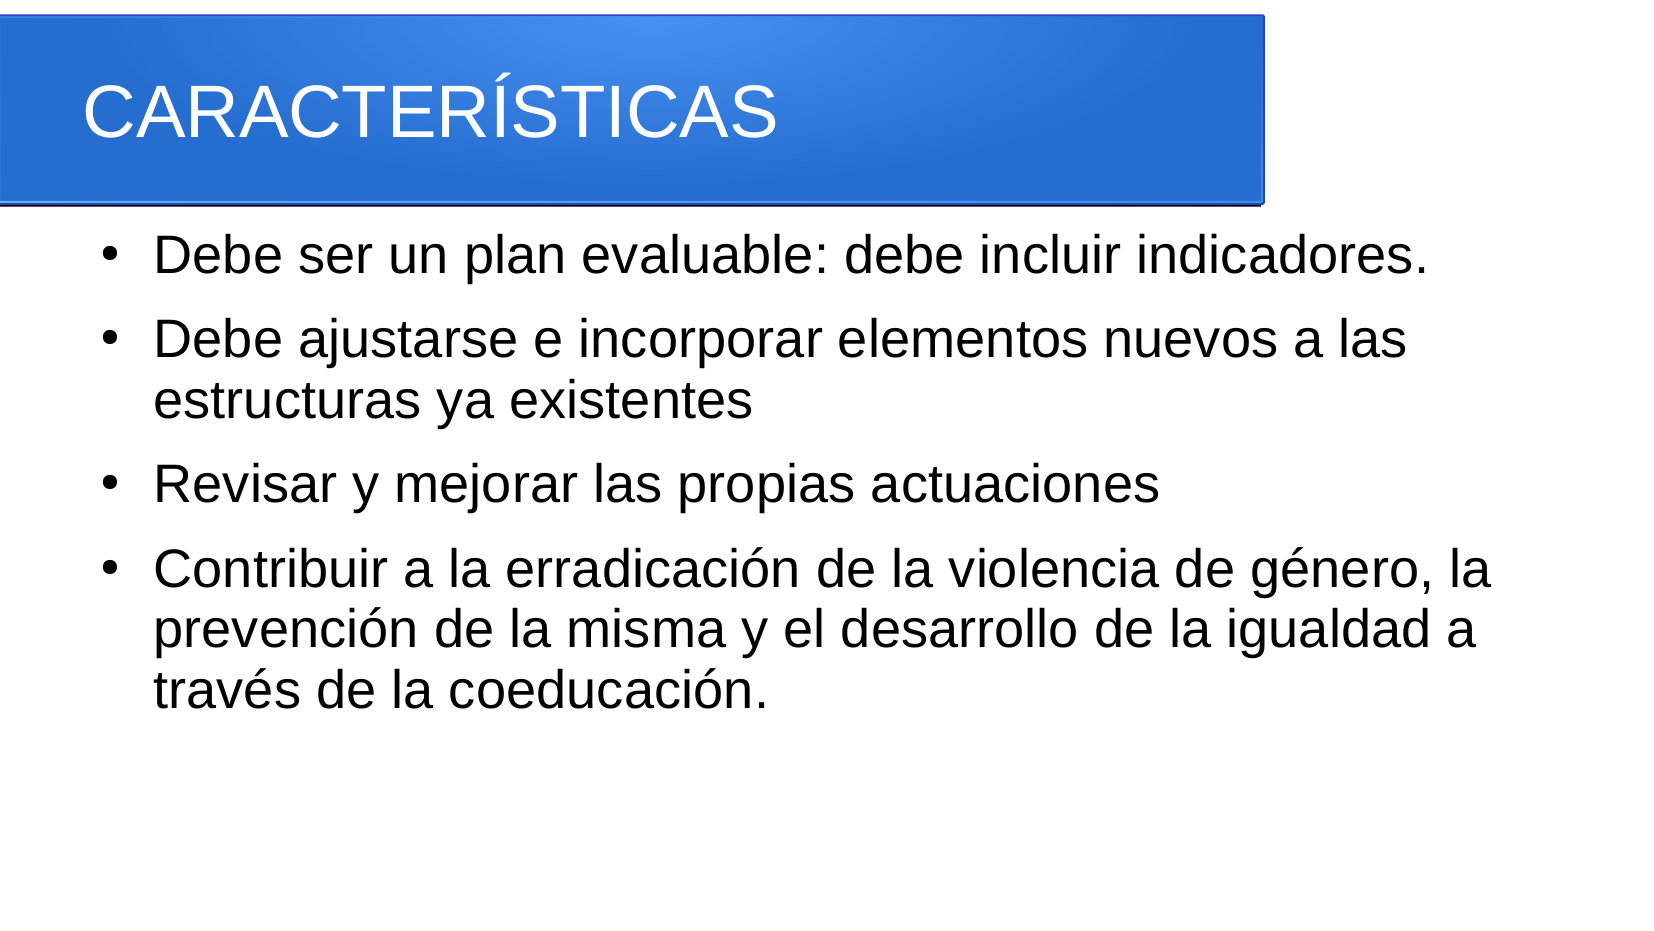

# CARACTERÍSTICAS
Debe ser un plan evaluable: debe incluir indicadores.
Debe ajustarse e incorporar elementos nuevos a las estructuras ya existentes
Revisar y mejorar las propias actuaciones
Contribuir a la erradicación de la violencia de género, la prevención de la misma y el desarrollo de la igualdad a través de la coeducación.